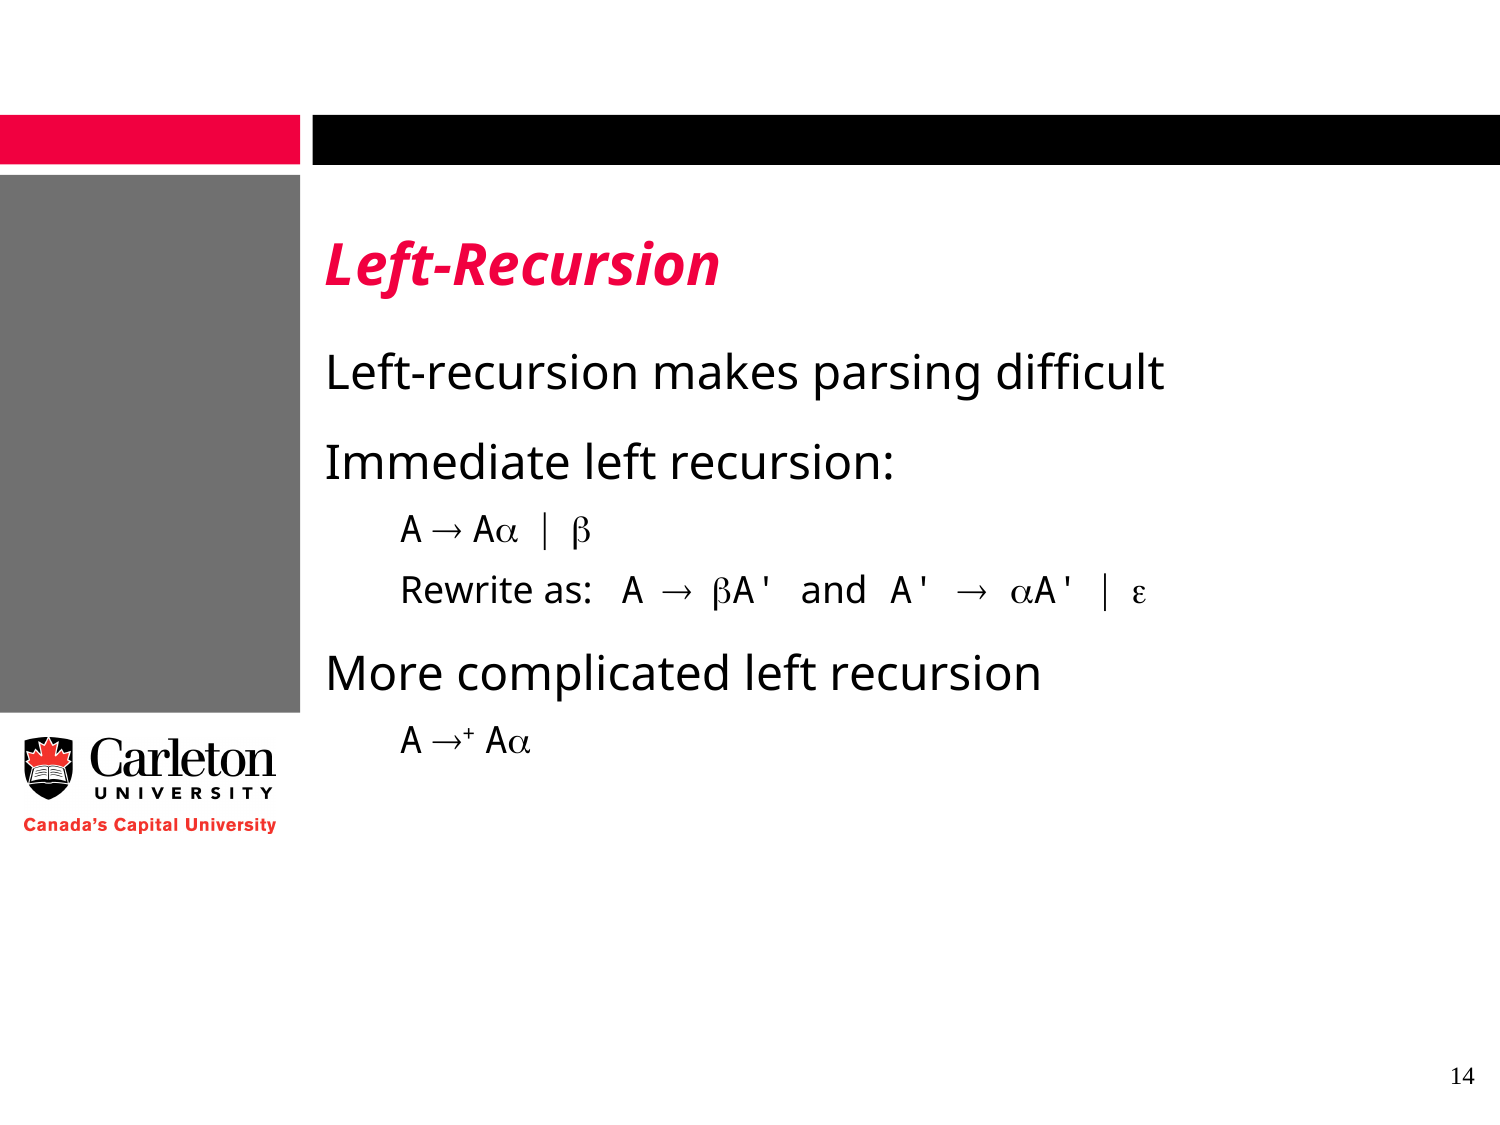

# Left-Recursion
Left-recursion makes parsing difficult
Immediate left recursion:
A  Aa | b
Rewrite as: A  bA' and A'  aA' | e
More complicated left recursion
A + Aa
14